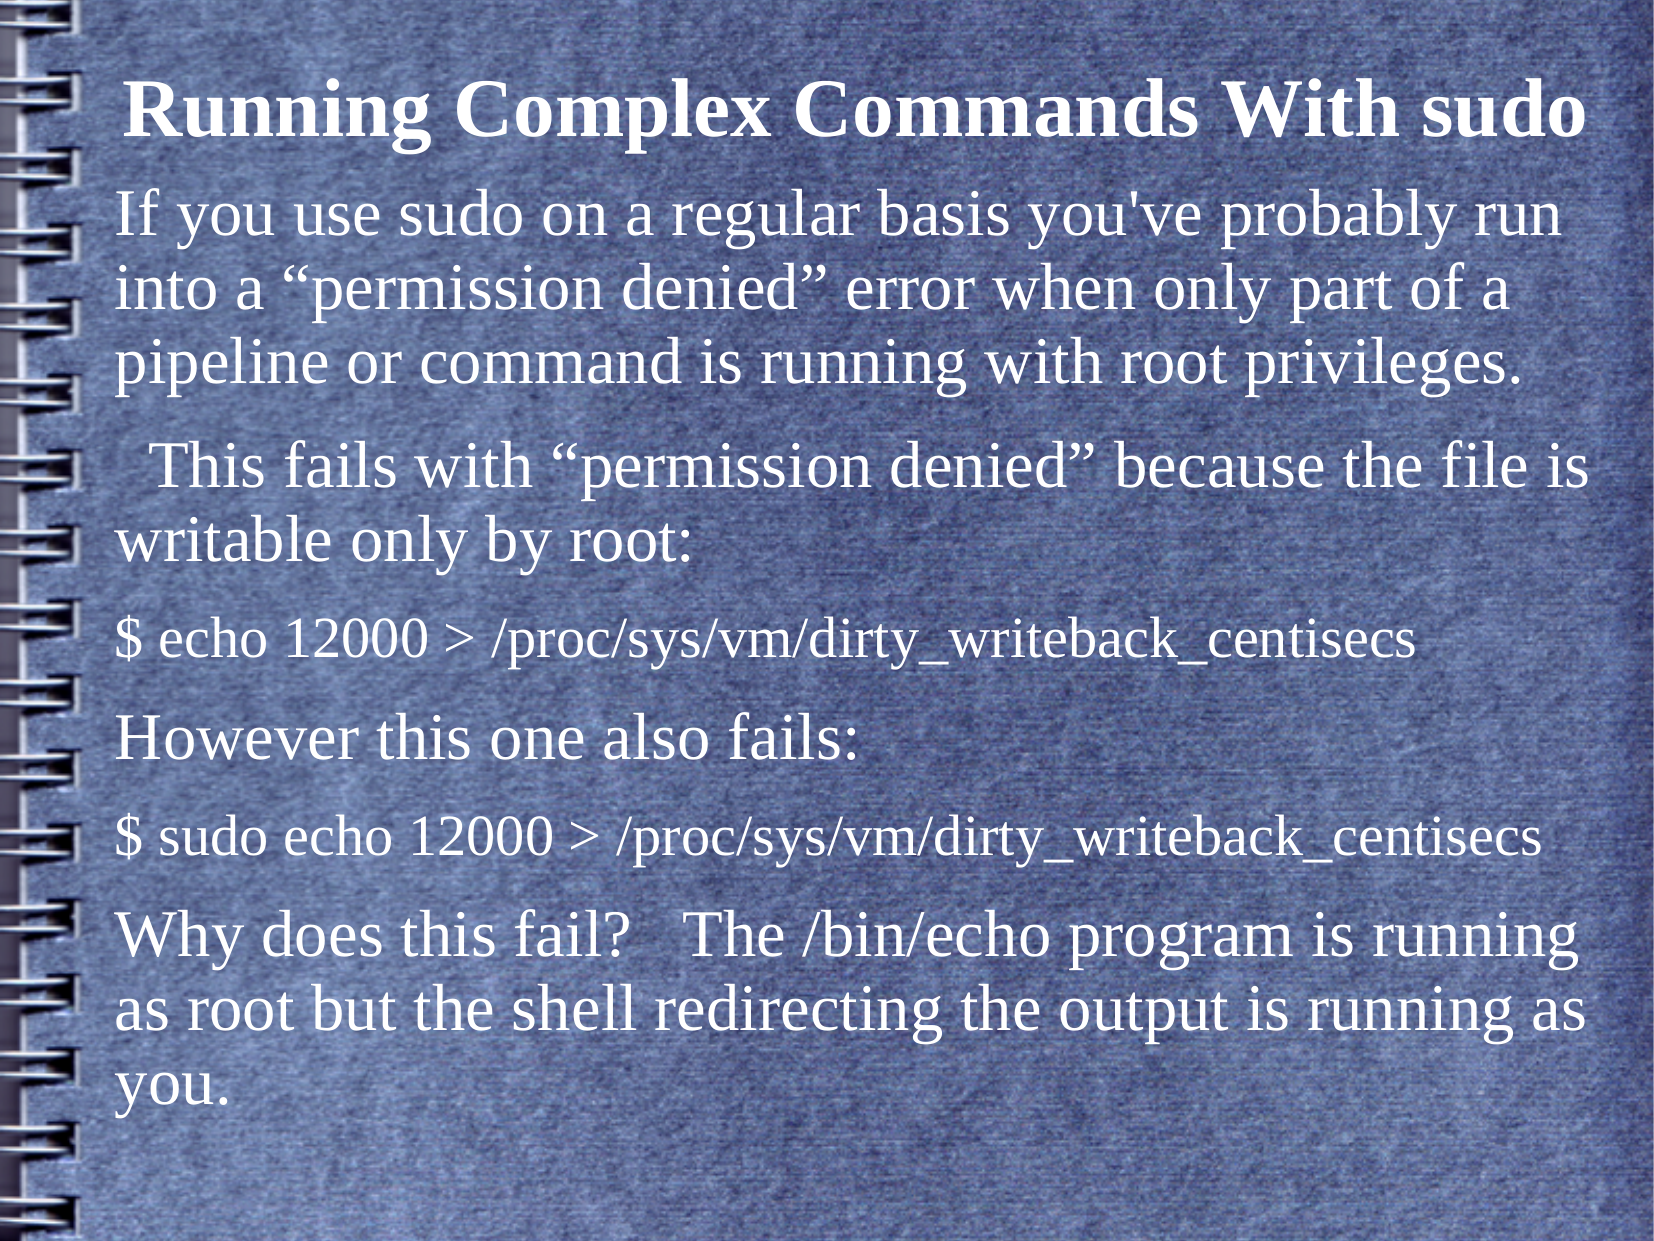

# Running Complex Commands With sudo
If you use sudo on a regular basis you've probably run into a “permission denied” error when only part of a pipeline or command is running with root privileges.
 This fails with “permission denied” because the file is writable only by root:
$ echo 12000 > /proc/sys/vm/dirty_writeback_centisecs
However this one also fails:
$ sudo echo 12000 > /proc/sys/vm/dirty_writeback_centisecs
Why does this fail? The /bin/echo program is running as root but the shell redirecting the output is running as you.